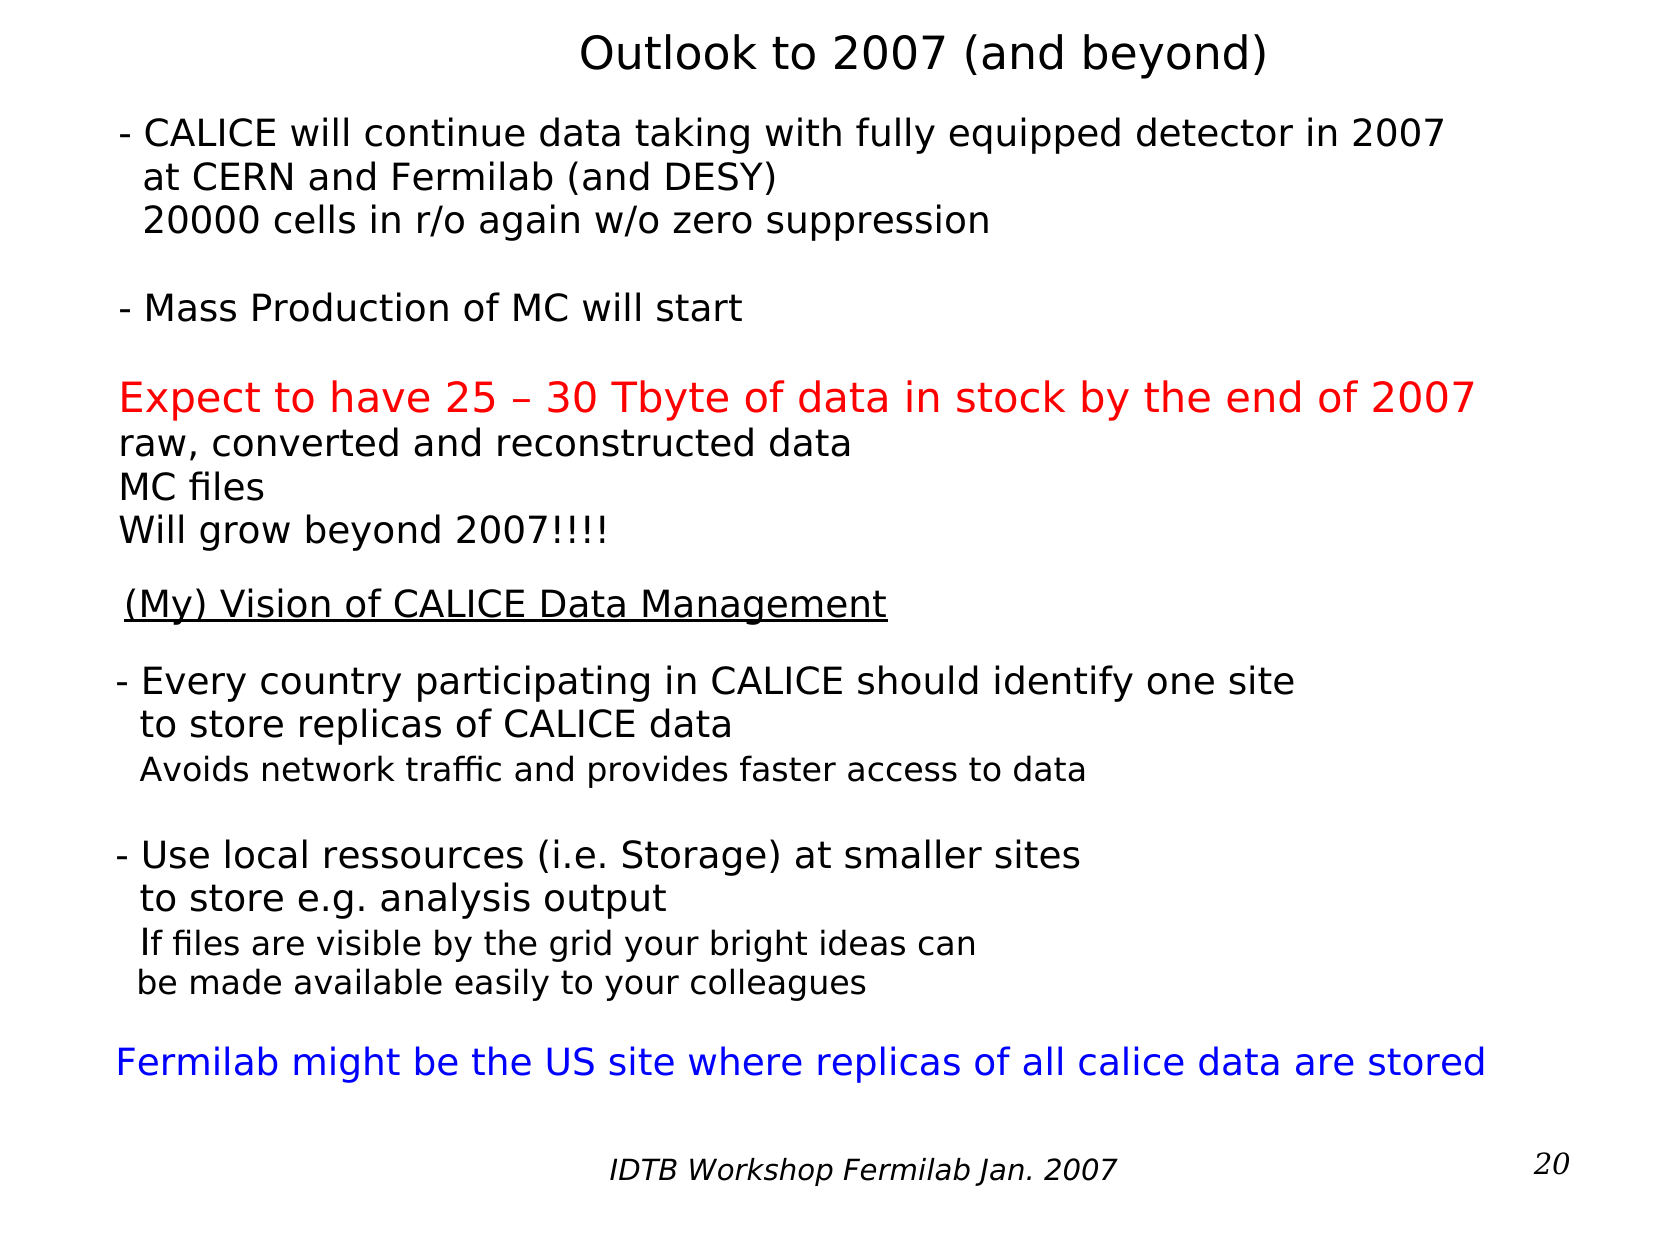

Outlook to 2007 (and beyond)
- CALICE will continue data taking with fully equipped detector in 2007
 at CERN and Fermilab (and DESY)
 20000 cells in r/o again w/o zero suppression
- Mass Production of MC will start
Expect to have 25 – 30 Tbyte of data in stock by the end of 2007
raw, converted and reconstructed data
MC files
Will grow beyond 2007!!!!
(My) Vision of CALICE Data Management
- Every country participating in CALICE should identify one site
 to store replicas of CALICE data
 Avoids network traffic and provides faster access to data
- Use local ressources (i.e. Storage) at smaller sites
 to store e.g. analysis output
 If files are visible by the grid your bright ideas can
 be made available easily to your colleagues
Fermilab might be the US site where replicas of all calice data are stored
20
ILC Detector Testbeam Workshop Jan. 07